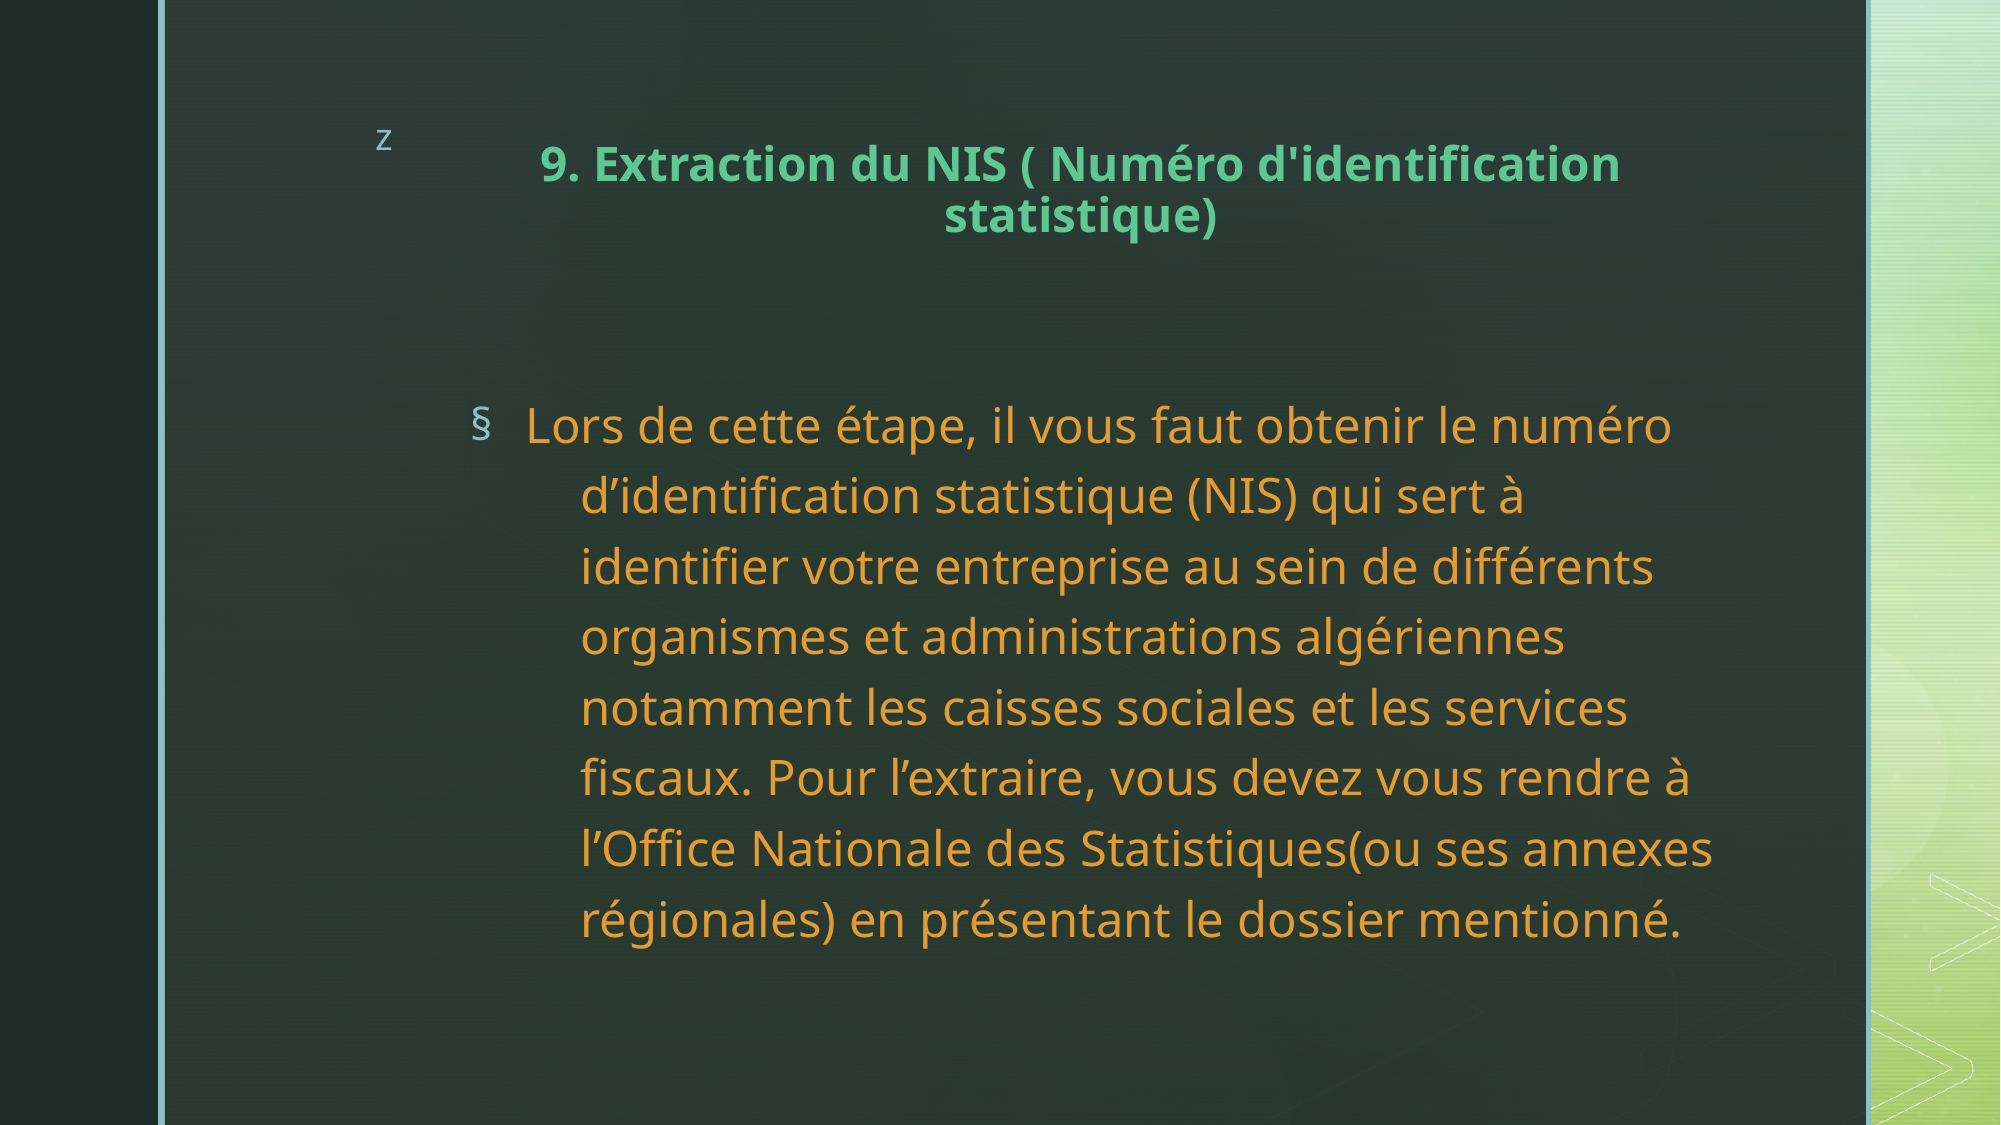

# 9. Extraction du NIS ( Numéro d'identification statistique)
Lors de cette étape, il vous faut obtenir le numéro d’identification statistique (NIS) qui sert à identifier votre entreprise au sein de différents organismes et administrations algériennes notamment les caisses sociales et les services fiscaux. Pour l’extraire, vous devez vous rendre à l’Office Nationale des Statistiques(ou ses annexes régionales) en présentant le dossier mentionné.